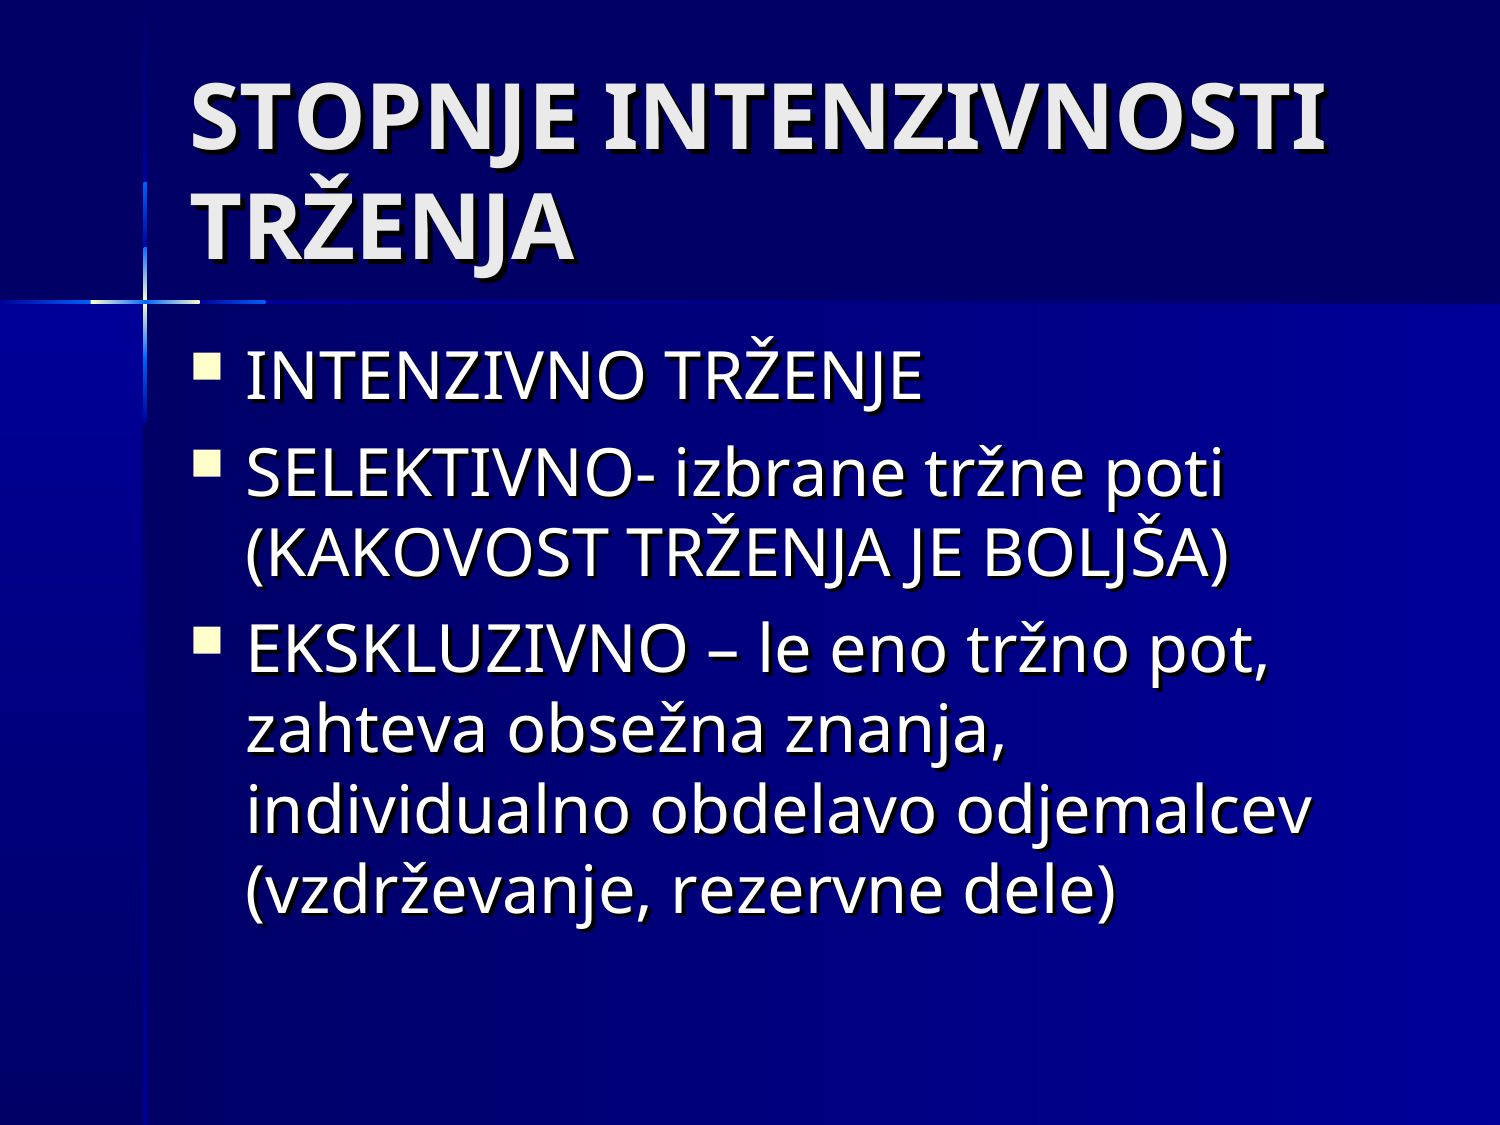

# STOPNJE INTENZIVNOSTI TRŽENJA
INTENZIVNO TRŽENJE
SELEKTIVNO- izbrane tržne poti (KAKOVOST TRŽENJA JE BOLJŠA)
EKSKLUZIVNO – le eno tržno pot, zahteva obsežna znanja, individualno obdelavo odjemalcev (vzdrževanje, rezervne dele)